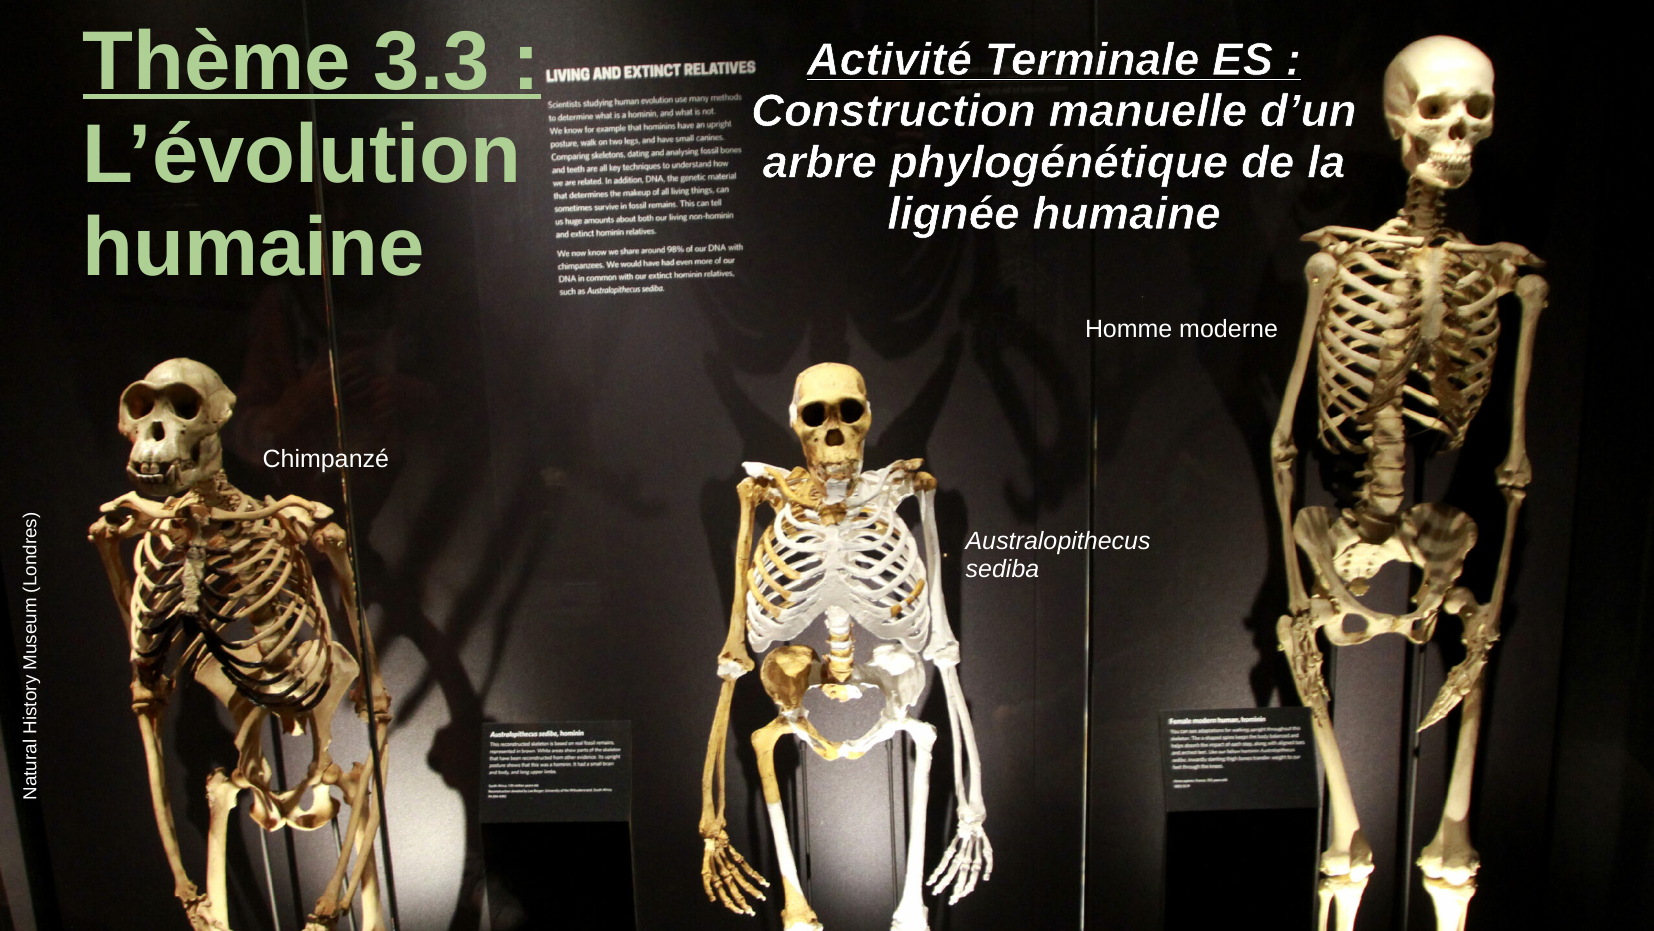

# Thème 3.3 : L’évolution humaine
Activité Terminale ES :
Construction manuelle d’un
arbre phylogénétique de la lignée humaine
Homme moderne
Chimpanzé
Australopithecus sediba
Natural History Museum (Londres)